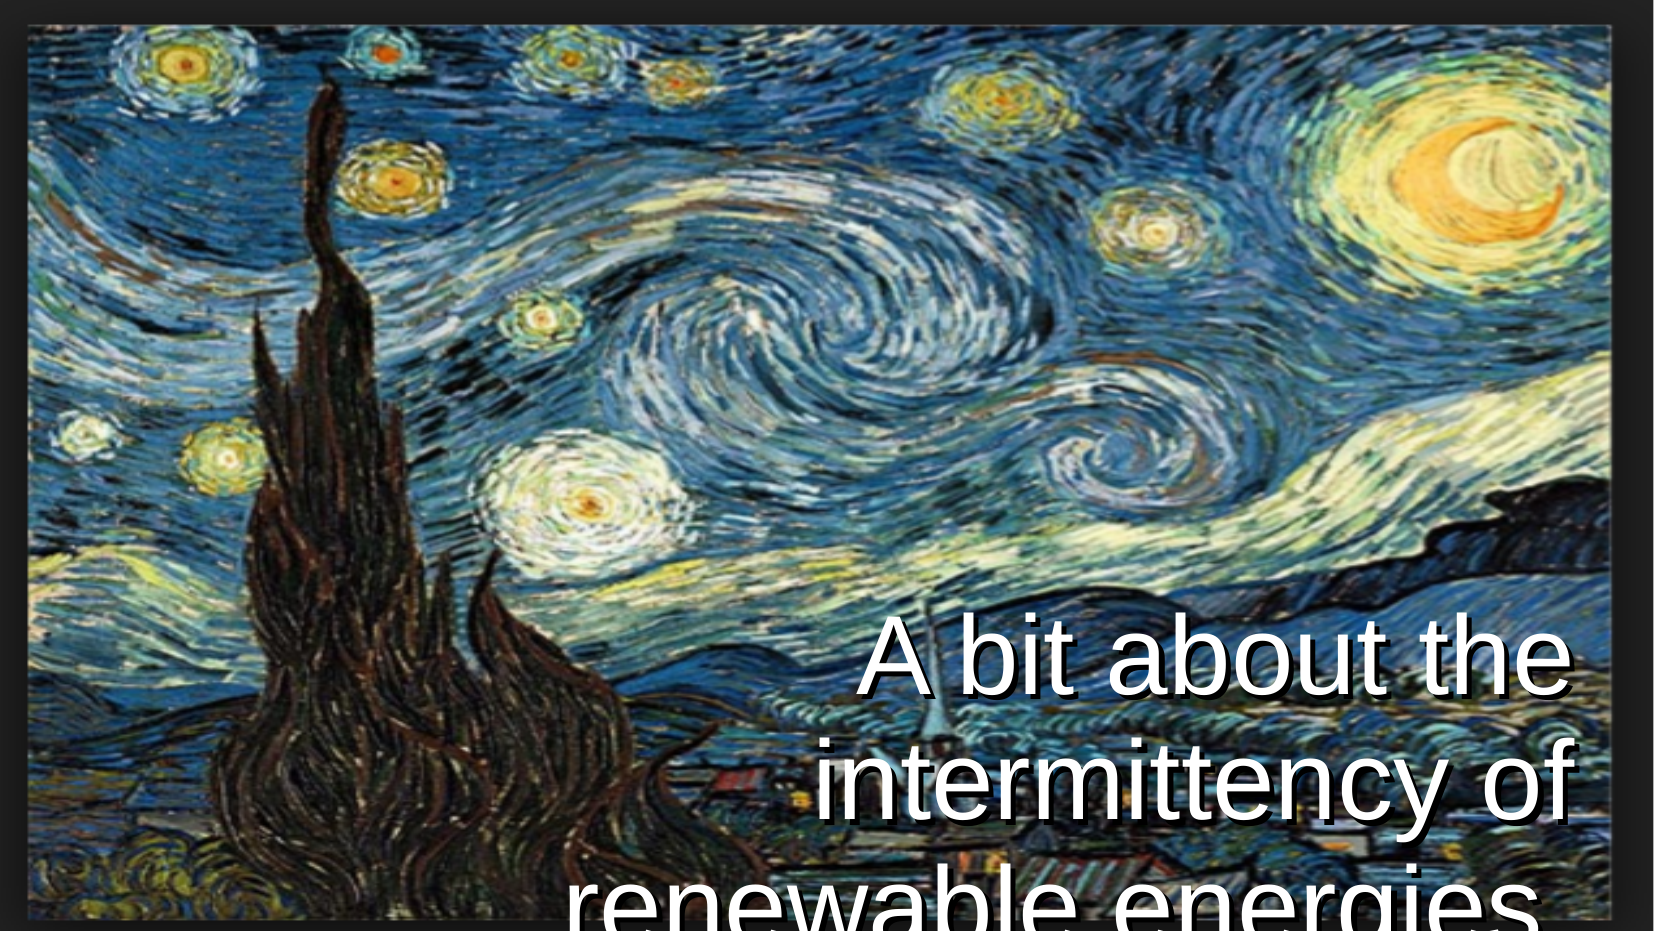

# A bit about the intermittency of renewable energies.